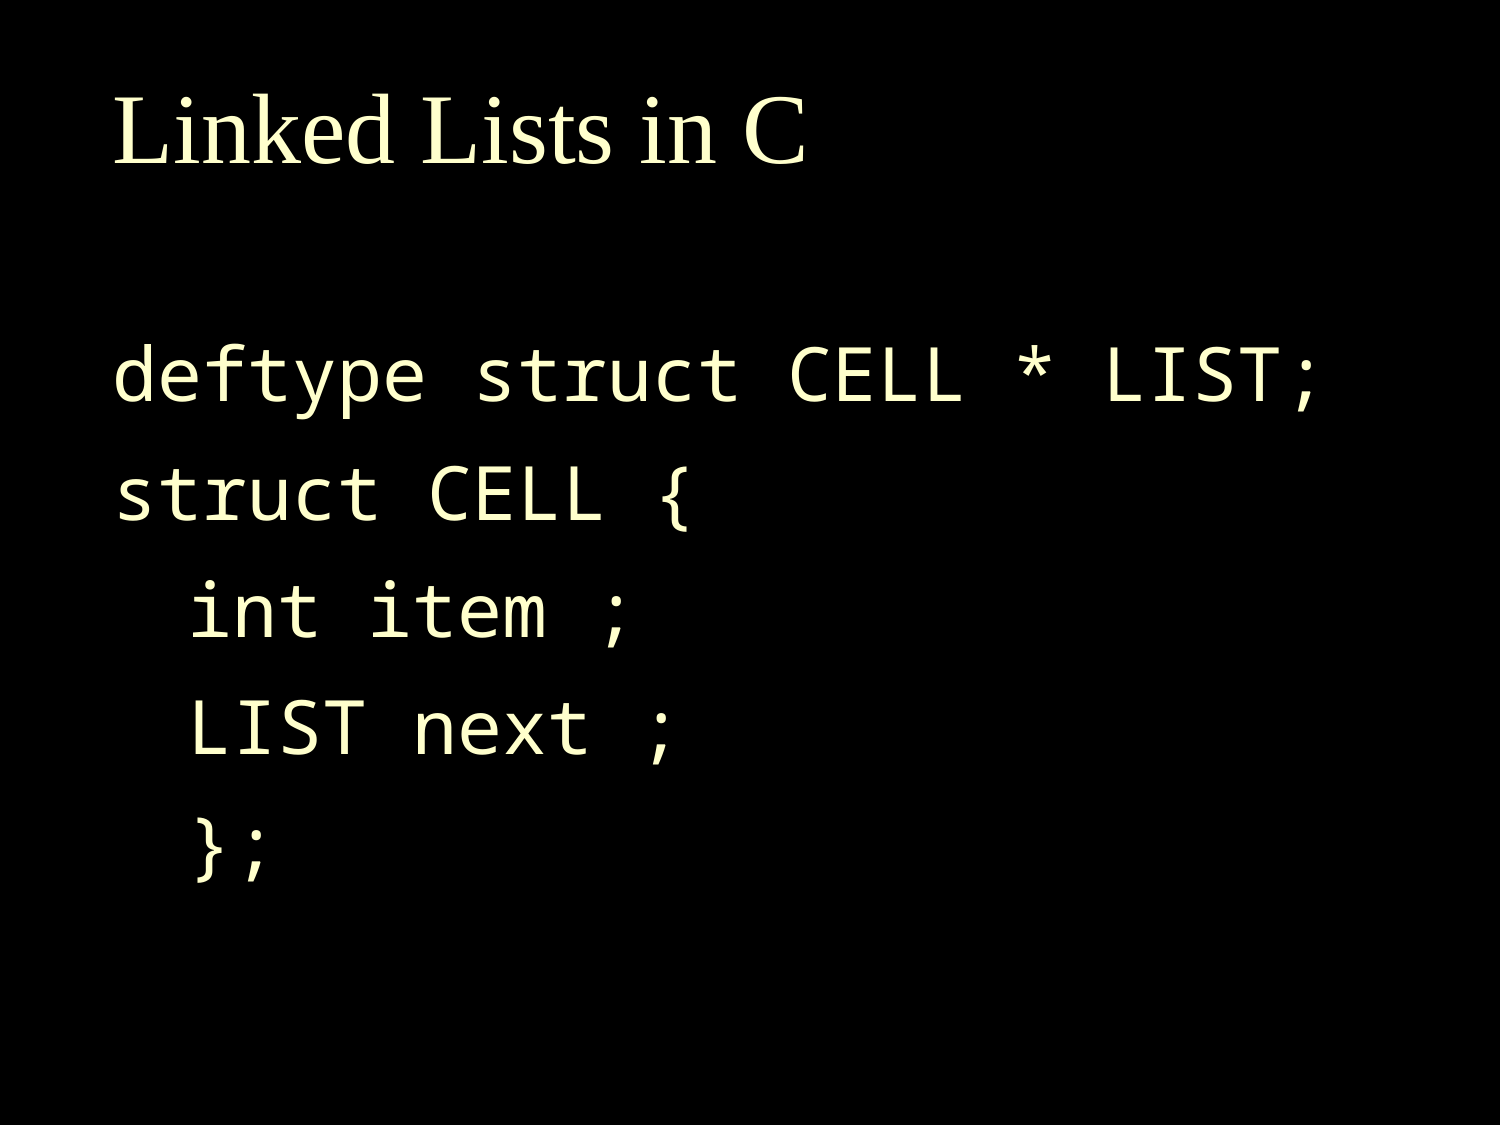

# Linked Lists in C
deftype struct CELL * LIST;
struct CELL {
int item ;
LIST next ;
};